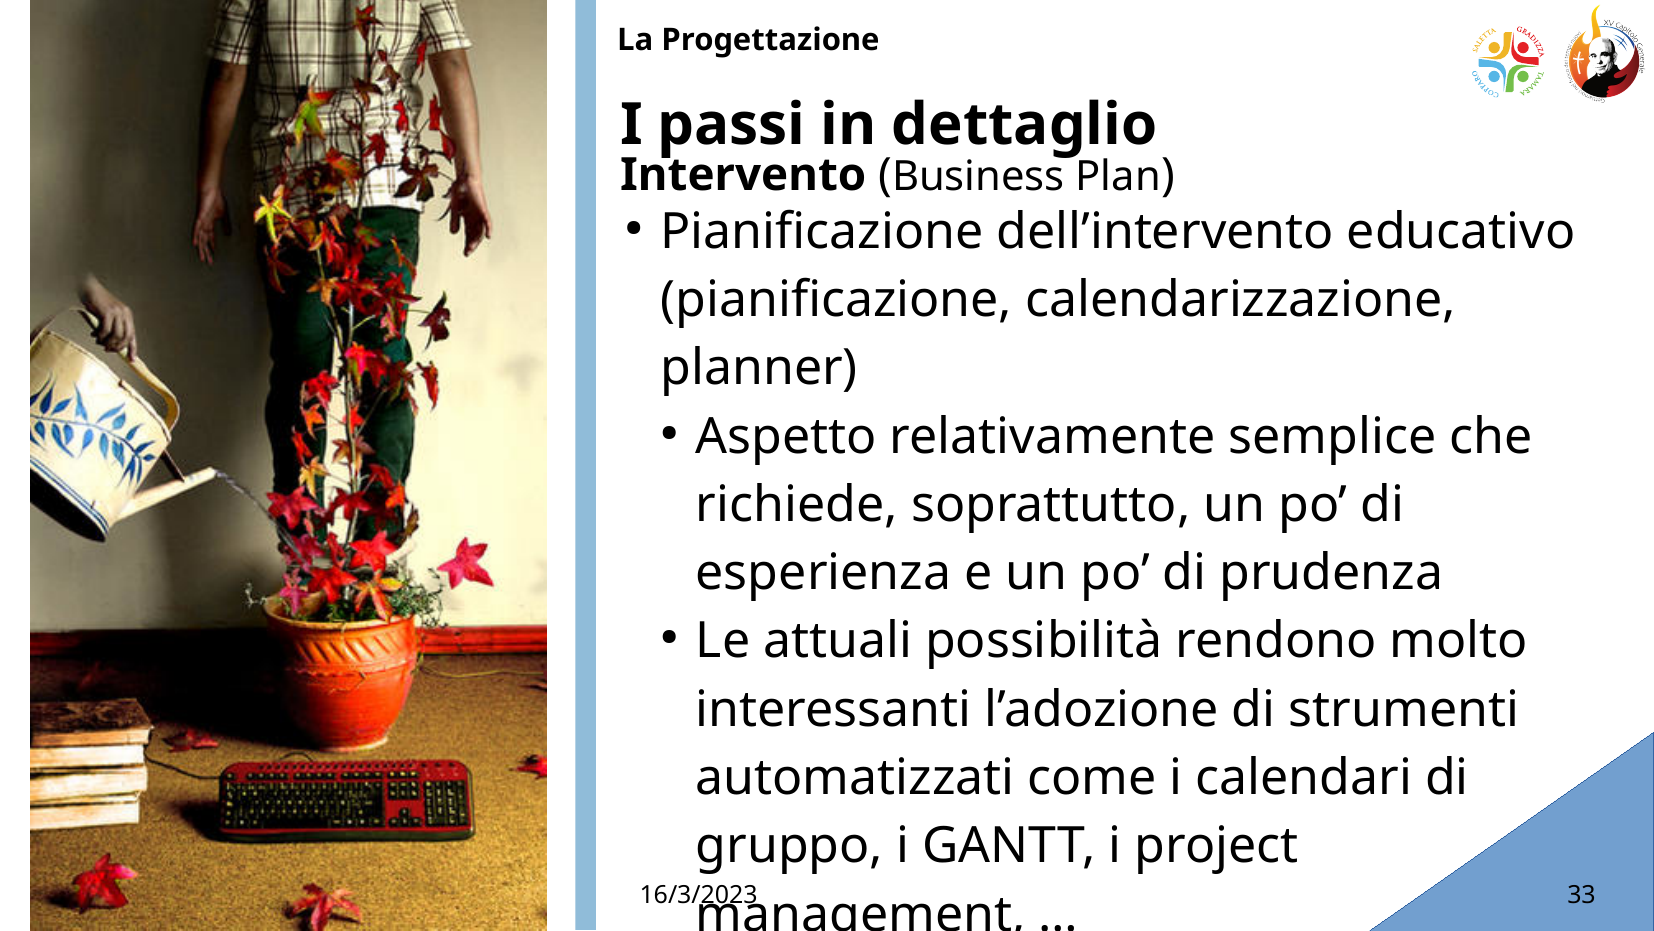

La Progettazione
I passi in dettaglio
Intervento (Business Plan)
# Pianificazione dell’intervento educativo (pianificazione, calendarizzazione, planner)
Aspetto relativamente semplice che richiede, soprattutto, un po’ di esperienza e un po’ di prudenza
Le attuali possibilità rendono molto interessanti l’adozione di strumenti automatizzati come i calendari di gruppo, i GANTT, i project management, …